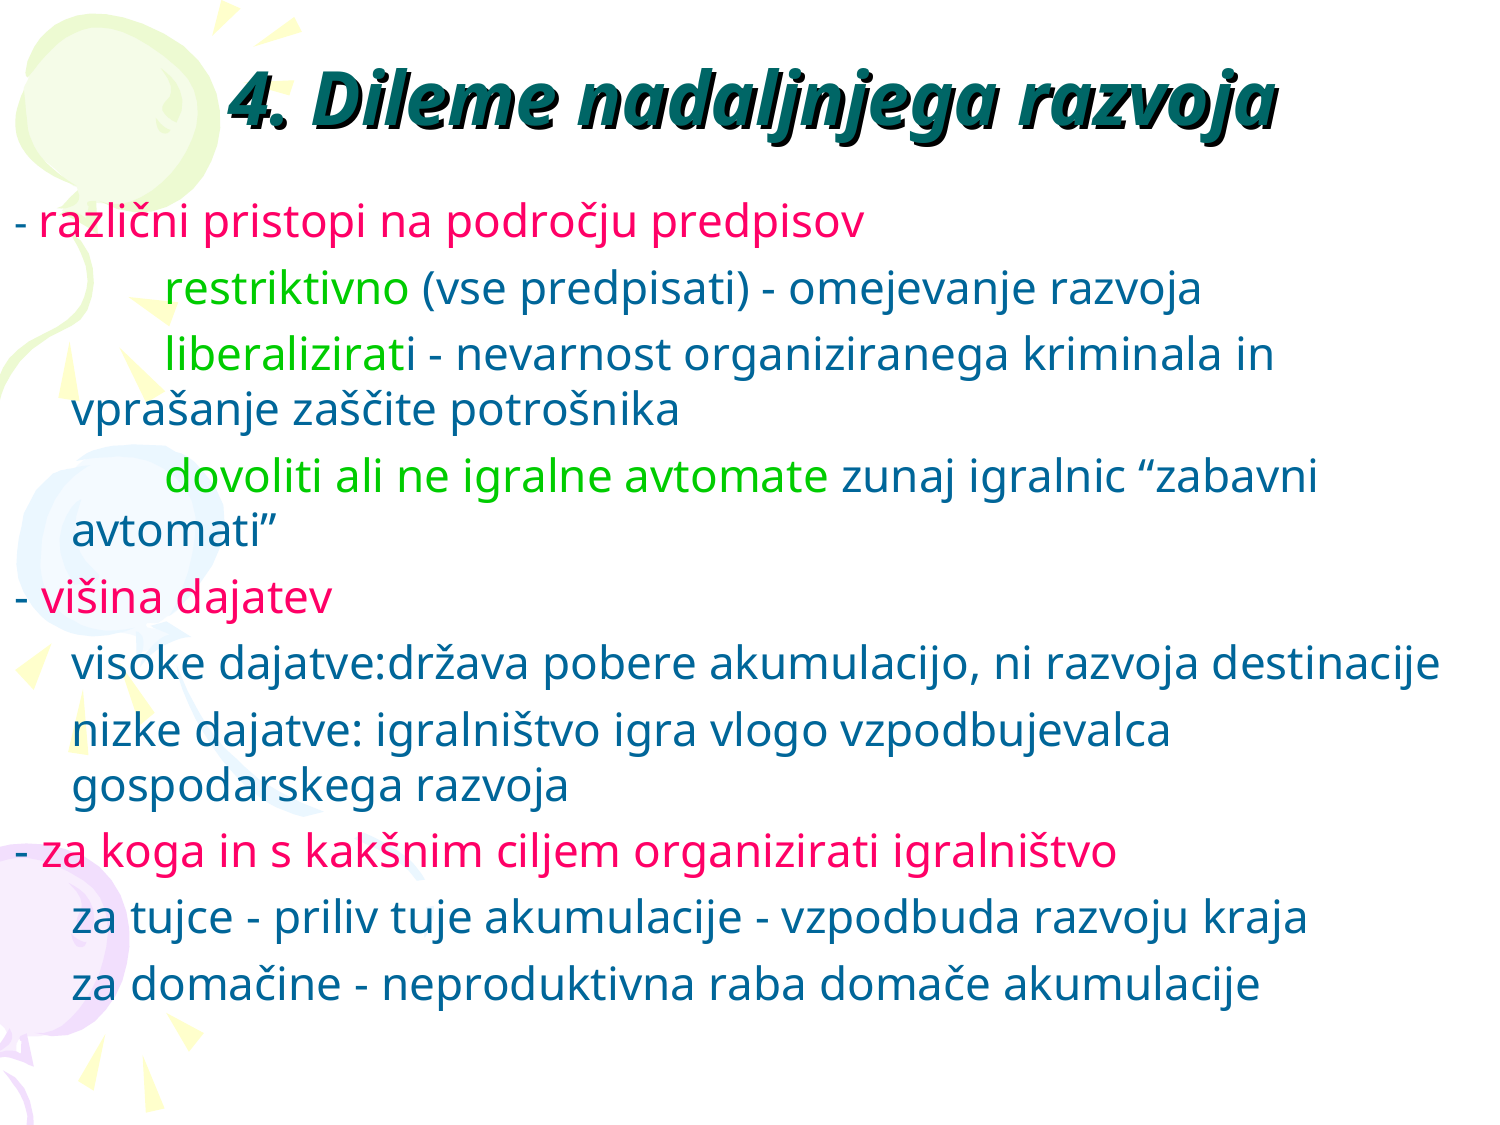

# 4. Dileme nadaljnjega razvoja
- različni pristopi na področju predpisov
		restriktivno (vse predpisati) - omejevanje razvoja
		liberalizirati - nevarnost organiziranega kriminala in vprašanje zaščite potrošnika
		dovoliti ali ne igralne avtomate zunaj igralnic “zabavni avtomati”
- višina dajatev
	visoke dajatve:država pobere akumulacijo, ni razvoja destinacije
	nizke dajatve: igralništvo igra vlogo vzpodbujevalca gospodarskega razvoja
- za koga in s kakšnim ciljem organizirati igralništvo
	za tujce - priliv tuje akumulacije - vzpodbuda razvoju kraja
	za domačine - neproduktivna raba domače akumulacije